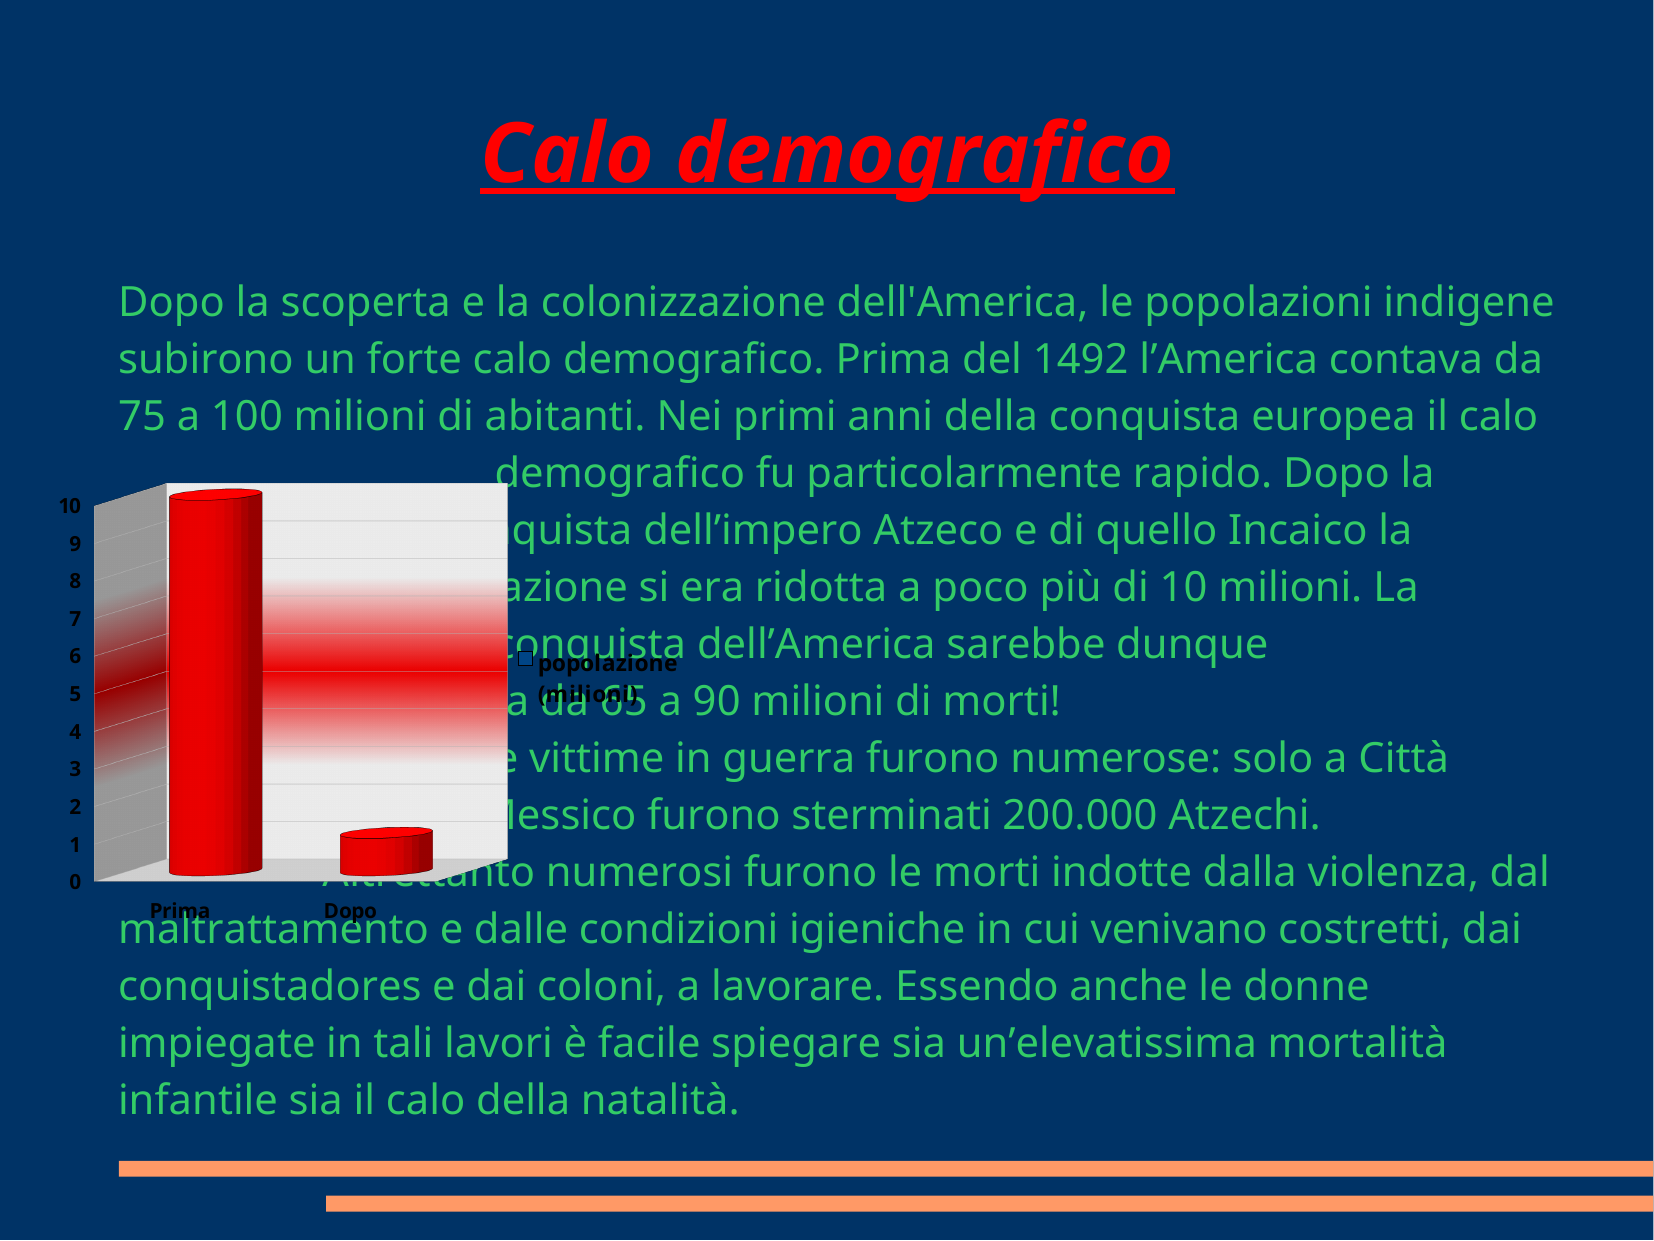

# Calo demografico
Dopo la scoperta e la colonizzazione dell'America, le popolazioni indigene subirono un forte calo demografico. Prima del 1492 l’America contava da 75 a 100 milioni di abitanti. Nei primi anni della conquista europea il calo demografico fu particolarmente rapido. Dopo la conquista dell’impero Atzeco e di quello Incaico la popolazione si era ridotta a poco più di 10 milioni. La conquista dell’America sarebbe dunque costata da 65 a 90 milioni di morti!
 Le vittime in guerra furono numerose: solo a Città del Messico furono sterminati 200.000 Atzechi. Altrettanto numerosi furono le morti indotte dalla violenza, dal maltrattamento e dalle condizioni igieniche in cui venivano costretti, dai conquistadores e dai coloni, a lavorare. Essendo anche le donne impiegate in tali lavori è facile spiegare sia un’elevatissima mortalità infantile sia il calo della natalità.
[unsupported chart]